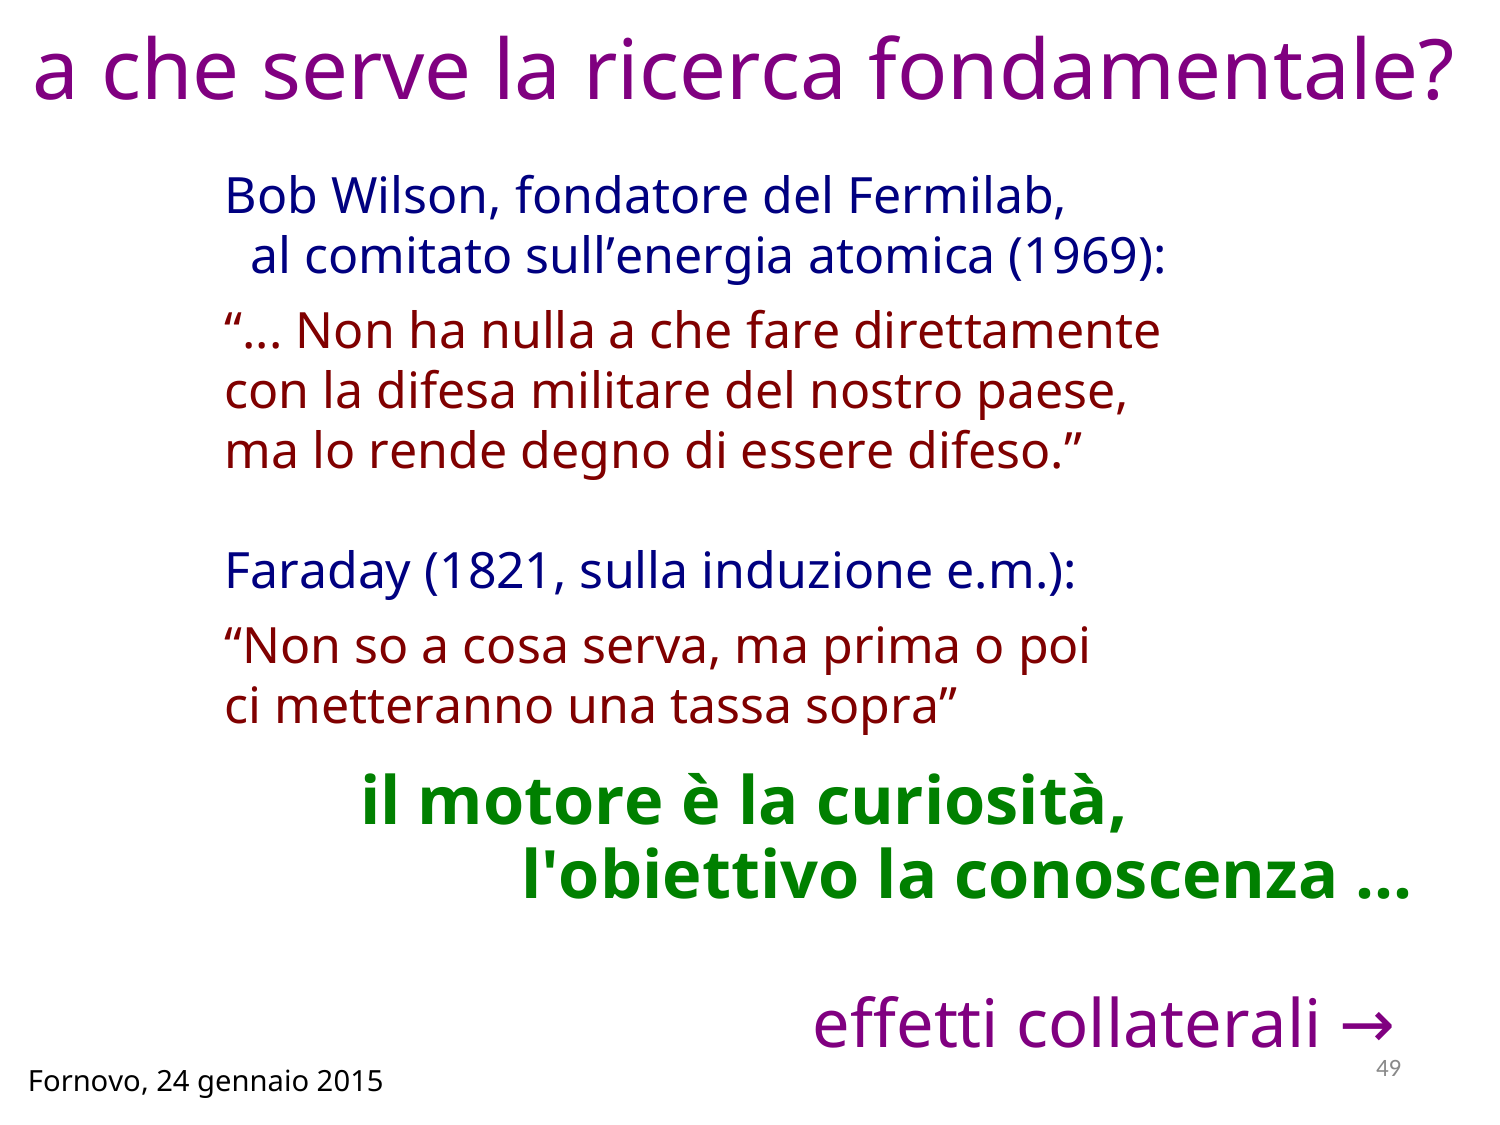

a che serve la ricerca fondamentale?
Bob Wilson, fondatore del Fermilab,
 al comitato sull’energia atomica (1969):
“... Non ha nulla a che fare direttamente
con la difesa militare del nostro paese,
ma lo rende degno di essere difeso.”
Faraday (1821, sulla induzione e.m.):
“Non so a cosa serva, ma prima o poi
ci metteranno una tassa sopra”
il motore è la curiosità,
l'obiettivo la conoscenza …
effetti collaterali →
49